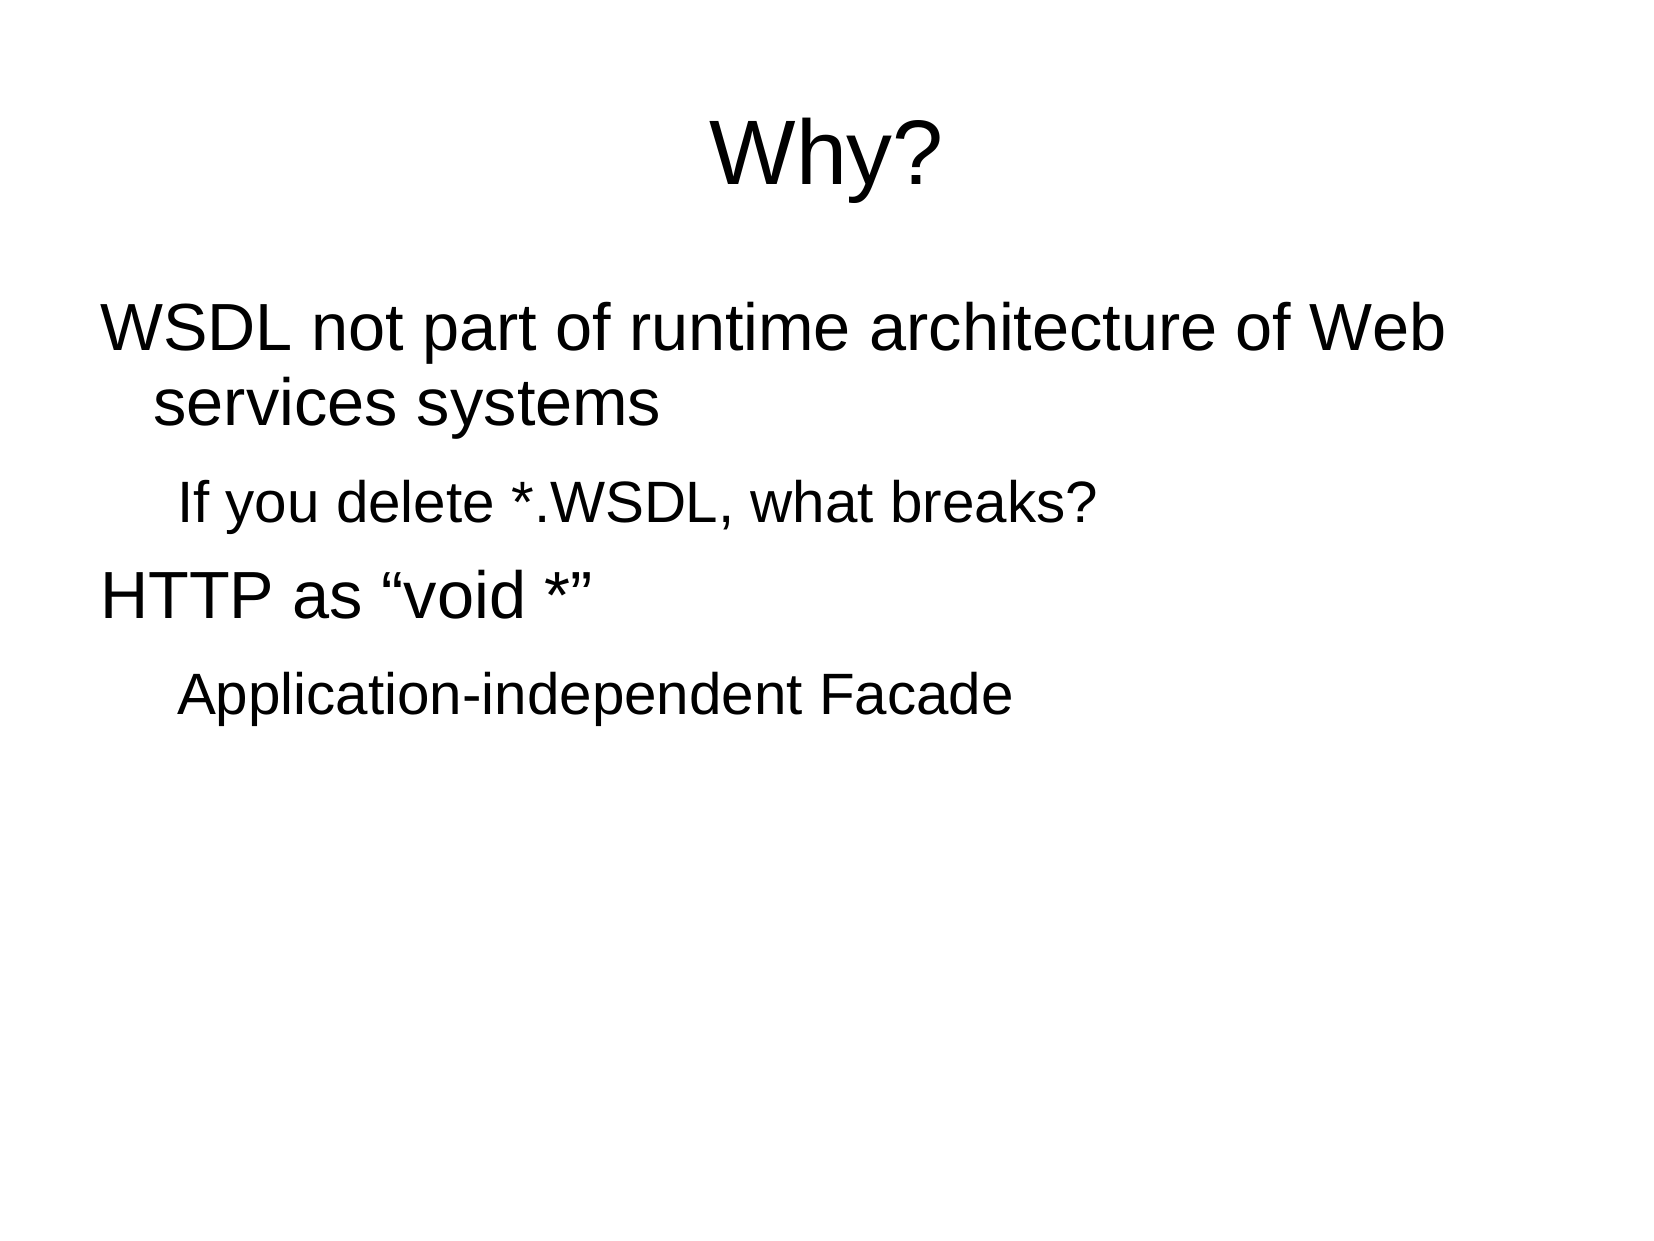

# Why?
WSDL not part of runtime architecture of Web services systems
If you delete *.WSDL, what breaks?
HTTP as “void *”
Application-independent Facade